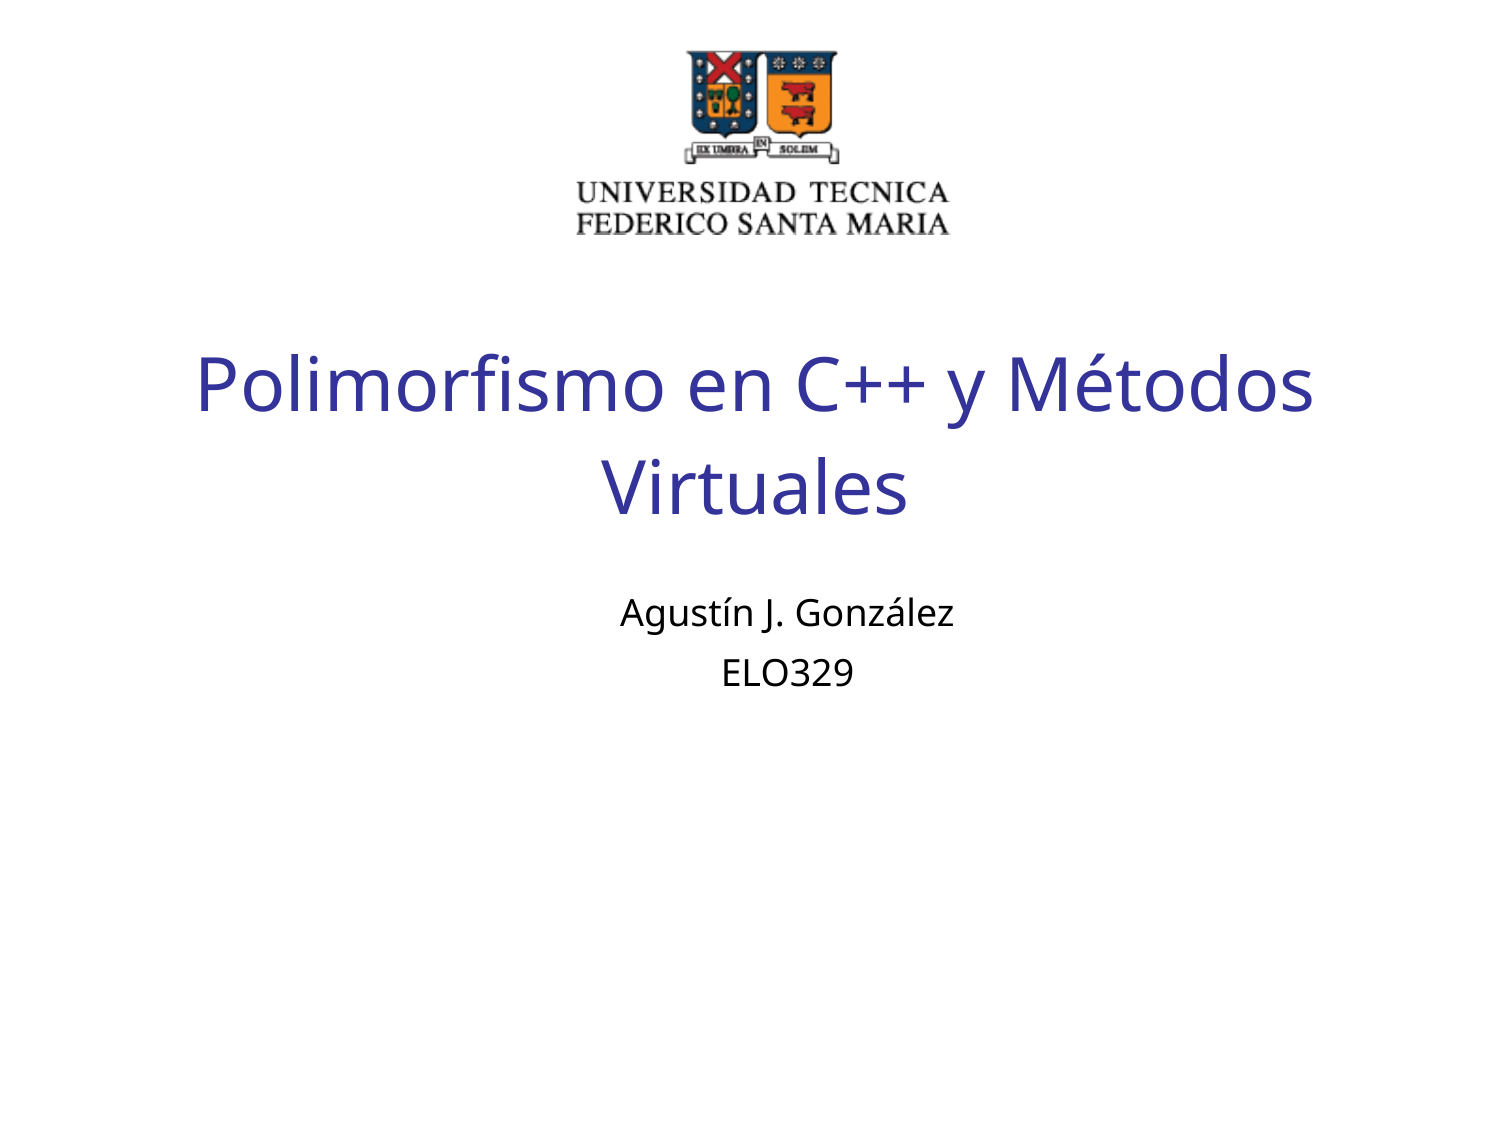

# Polimorfismo en C++ y Métodos Virtuales
Agustín J. González
ELO329